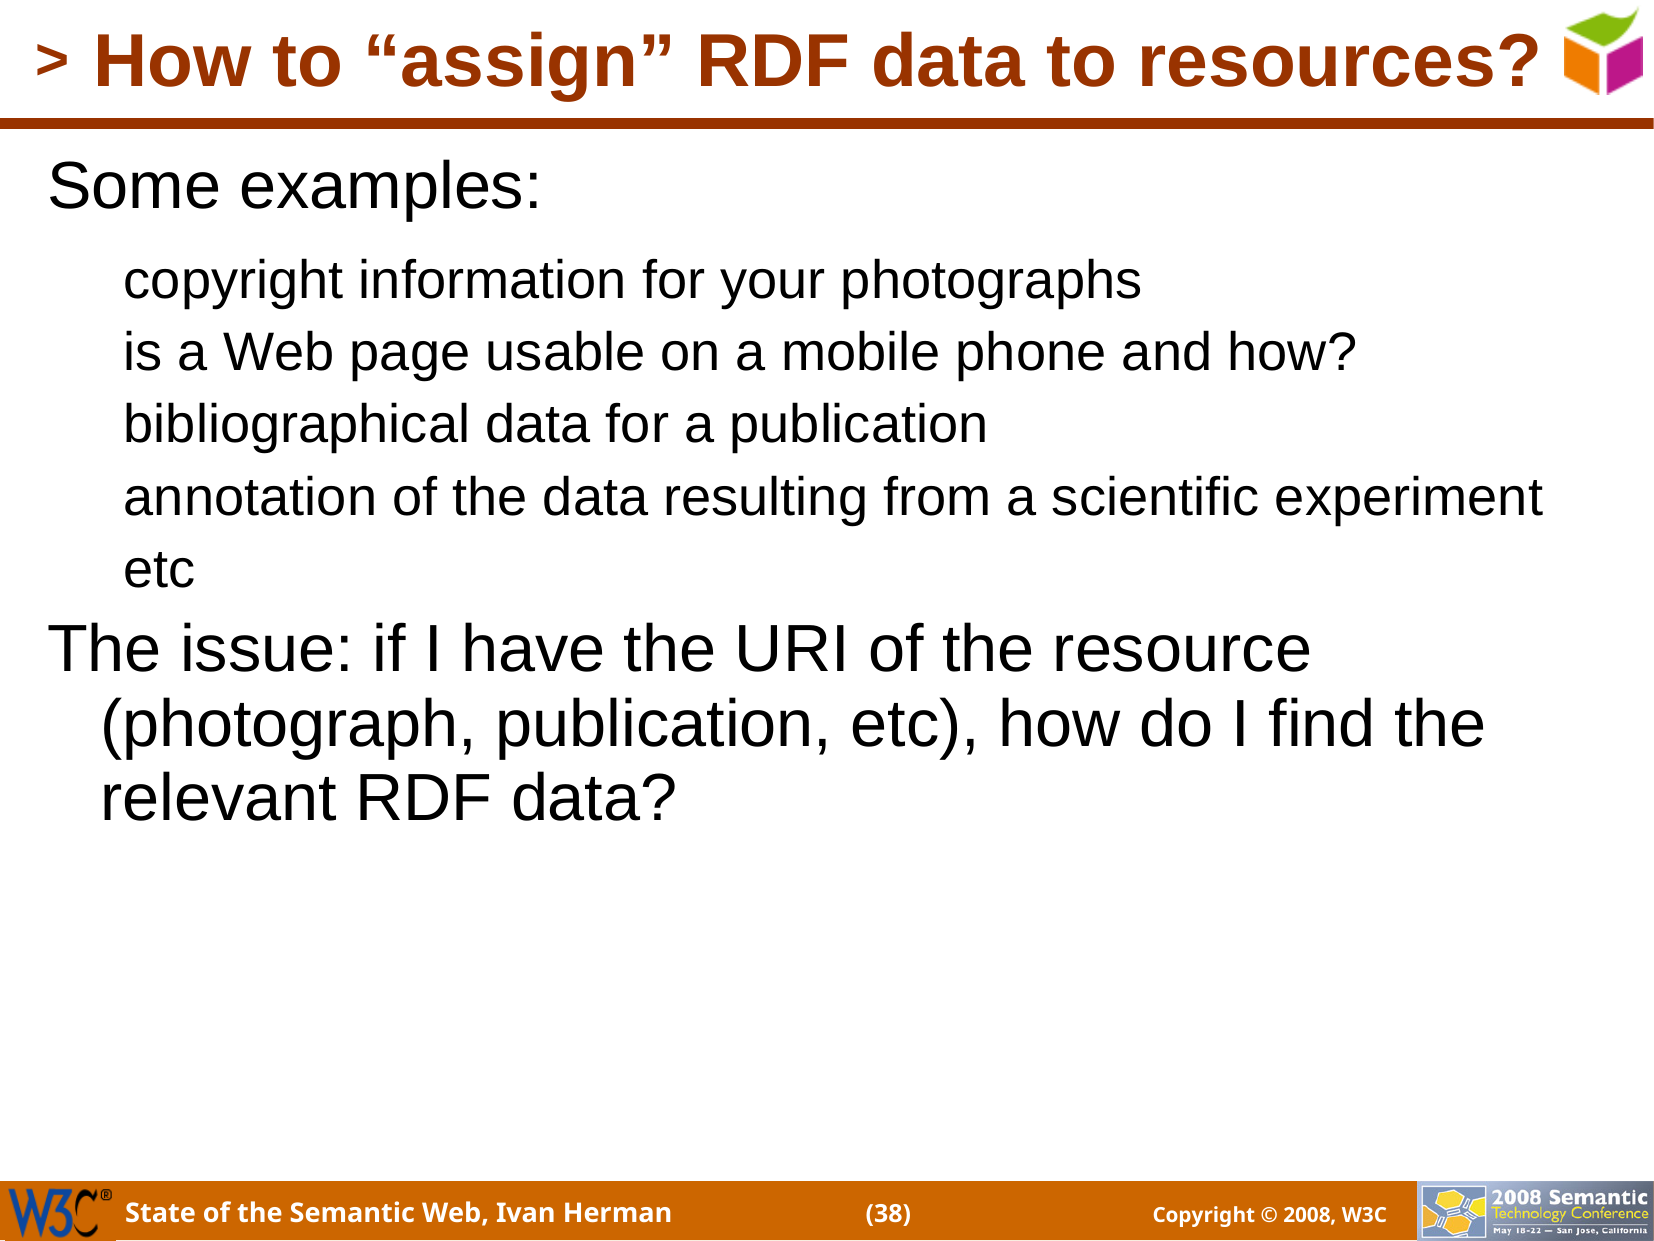

# How to “assign” RDF data to resources?
Some examples:
copyright information for your photographs
is a Web page usable on a mobile phone and how?
bibliographical data for a publication
annotation of the data resulting from a scientific experiment
etc
The issue: if I have the URI of the resource (photograph, publication, etc), how do I find the relevant RDF data?